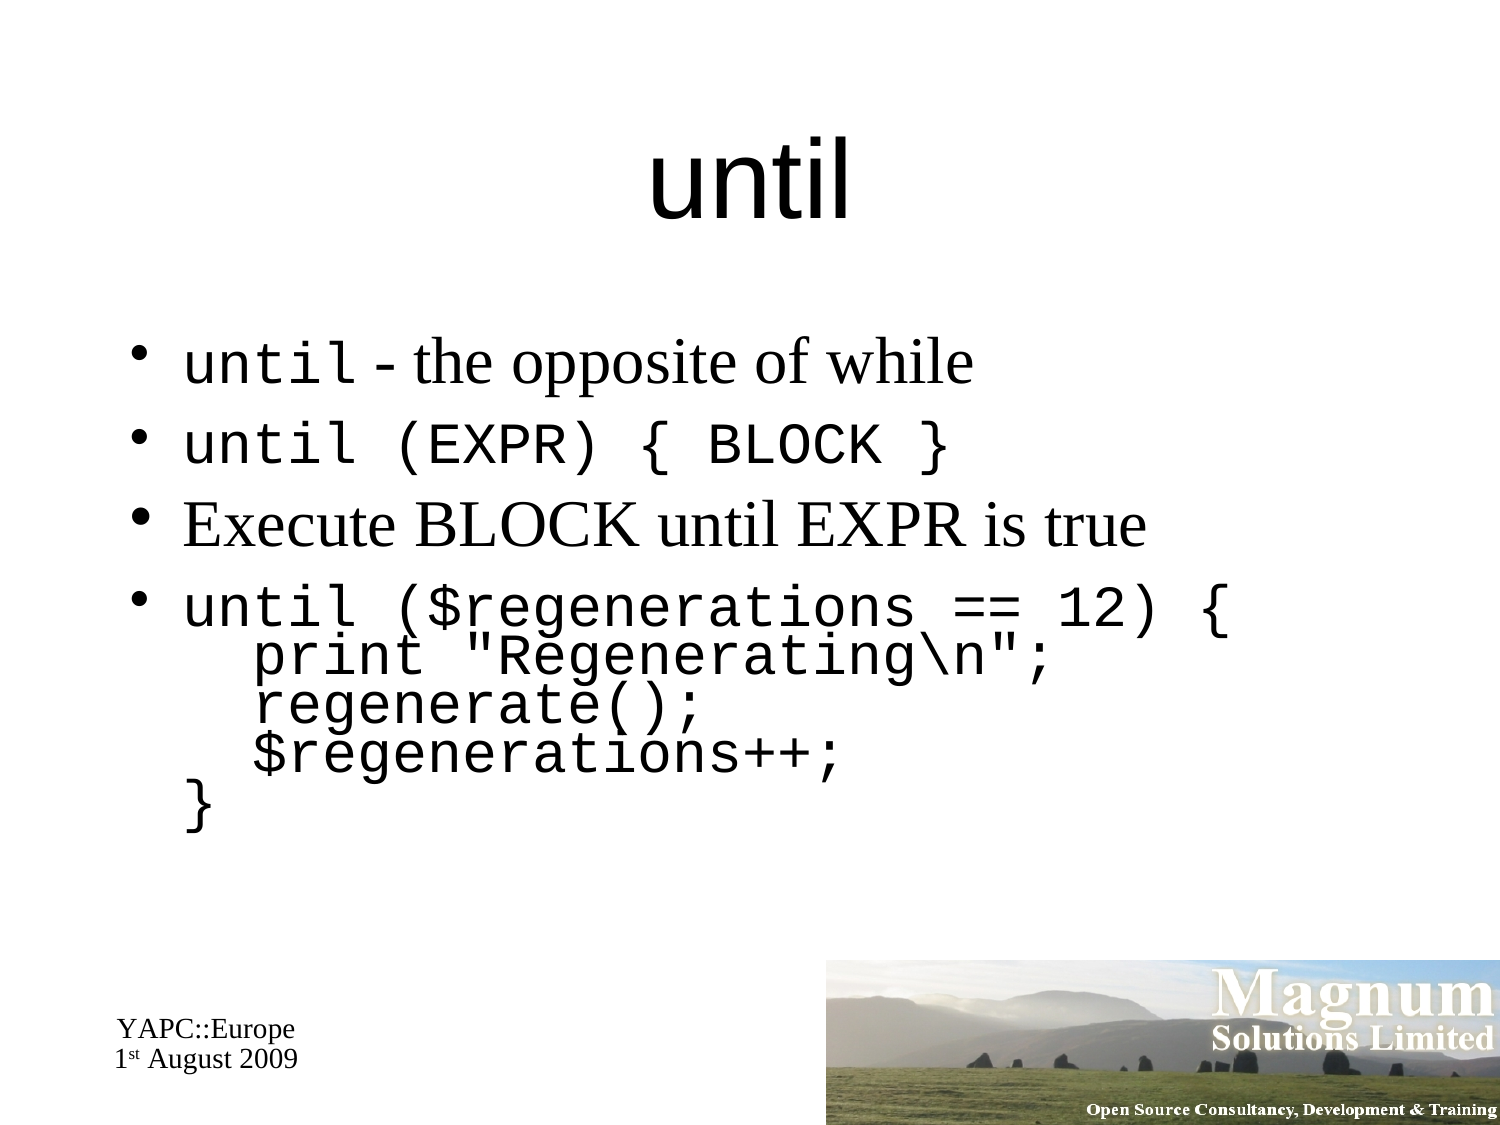

# until
until - the opposite of while
until (EXPR) { BLOCK }
Execute BLOCK until EXPR is true
until ($regenerations == 12) {
 print "Regenerating\n";
 regenerate();
 $regenerations++;
}
87